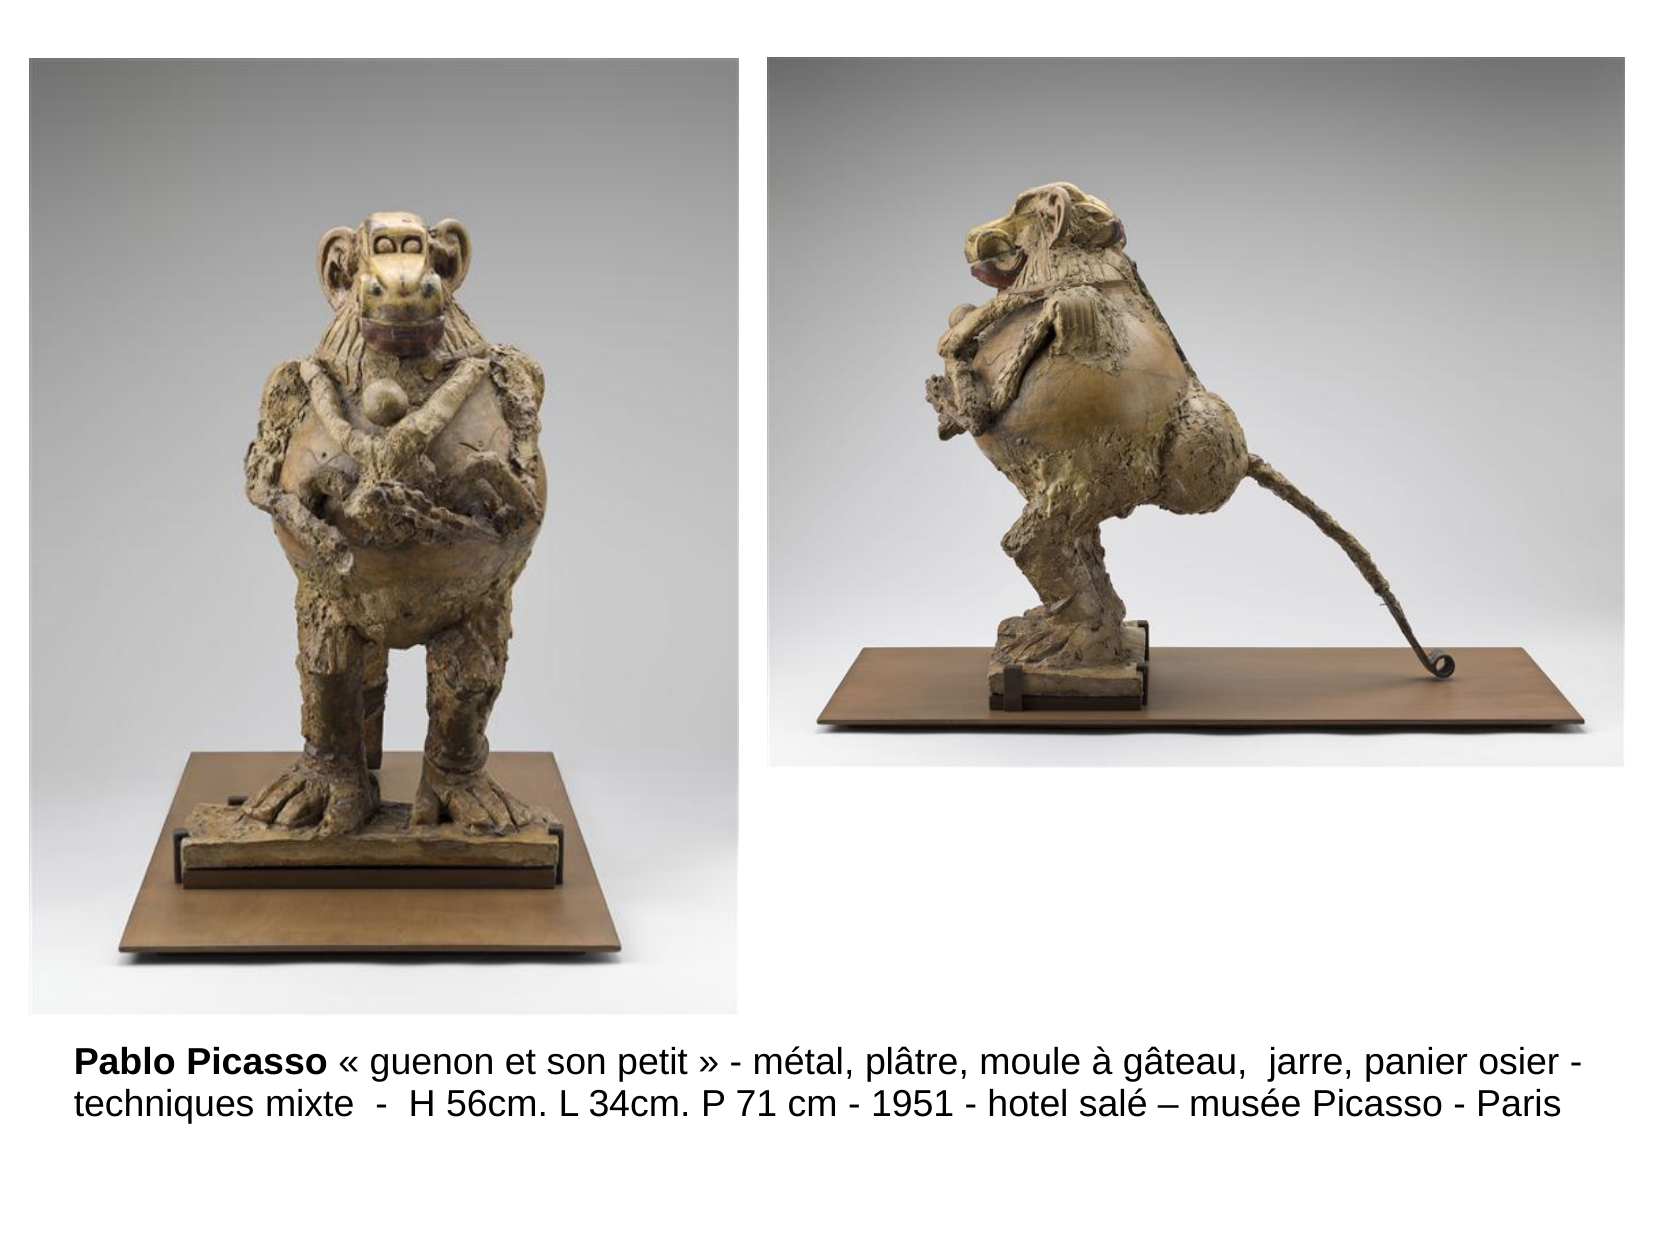

Pablo Picasso « guenon et son petit » - métal, plâtre, moule à gâteau, jarre, panier osier - techniques mixte - H 56cm. L 34cm. P 71 cm - 1951 - hotel salé – musée Picasso - Paris